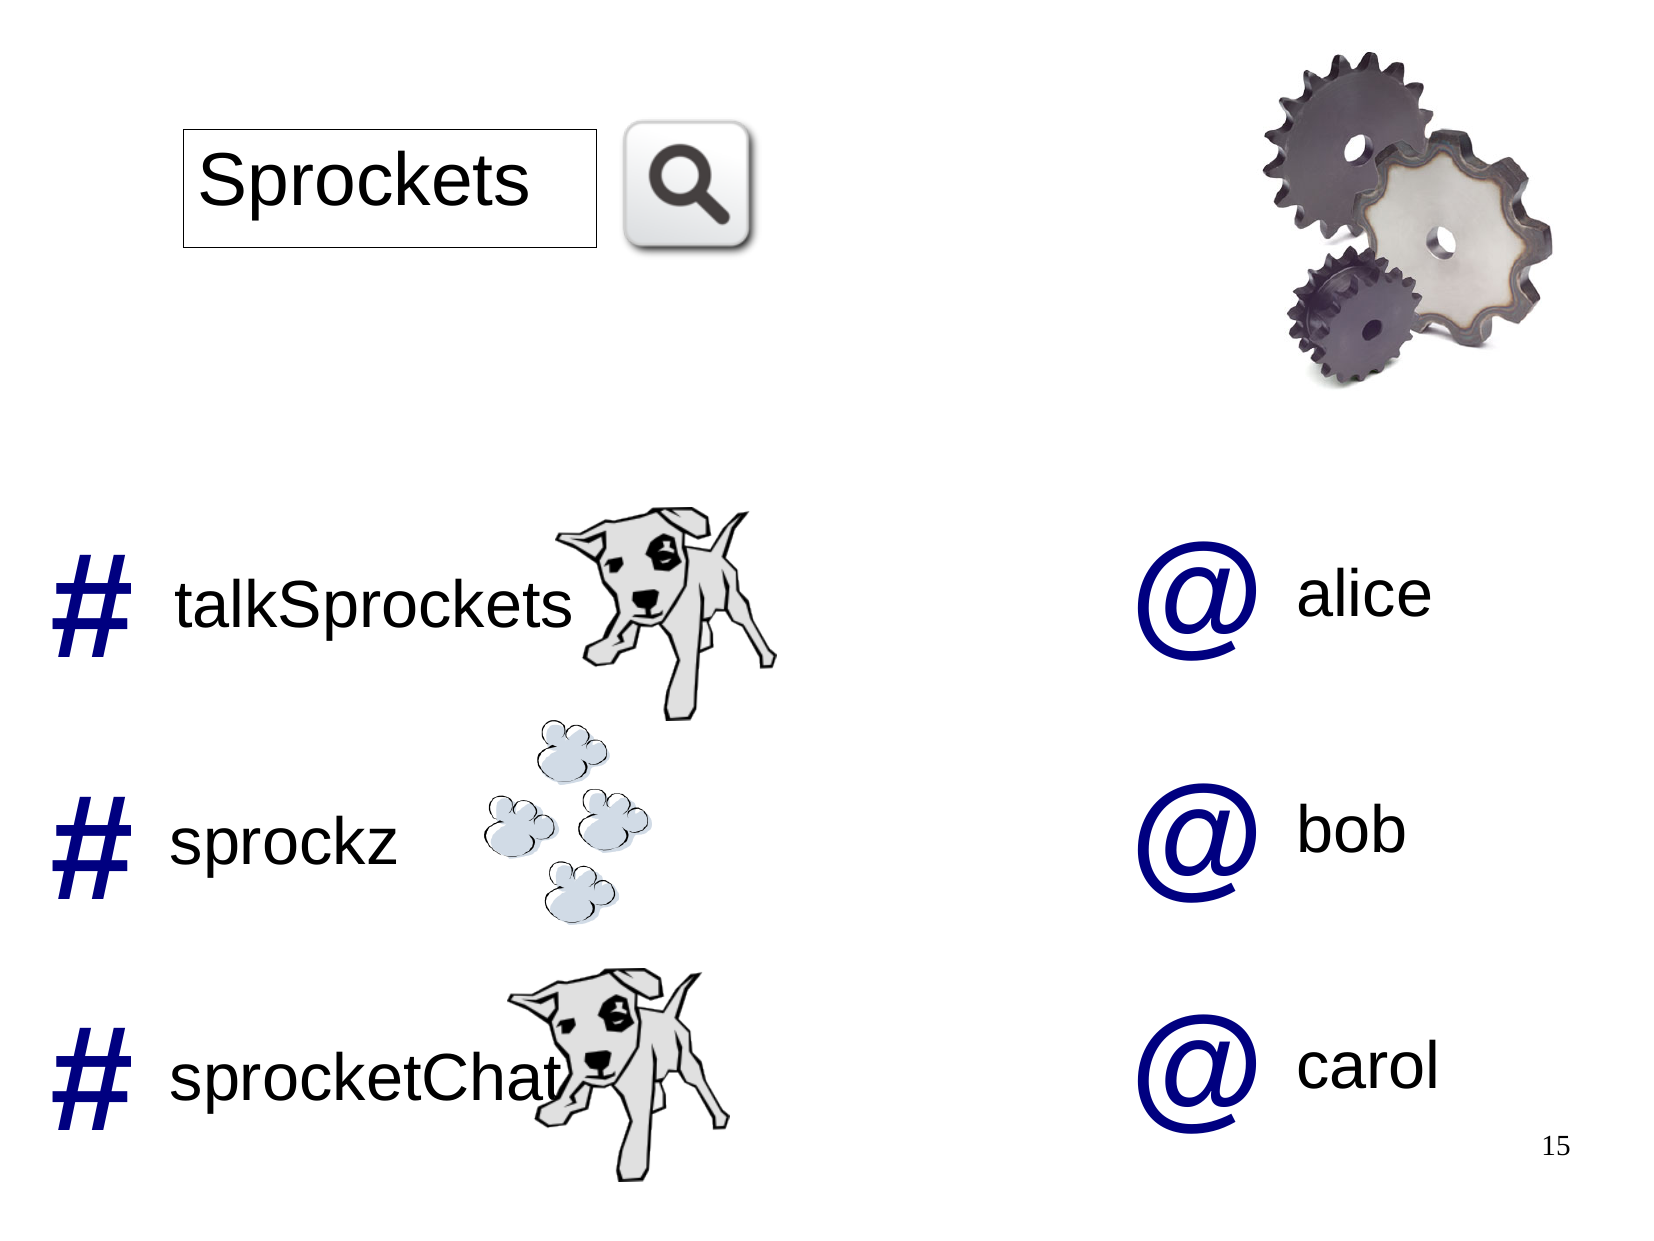

Sprockets
@
alice
@
bob
@
carol
#
talkSprockets
#
sprockz
#
sprocketChat
15